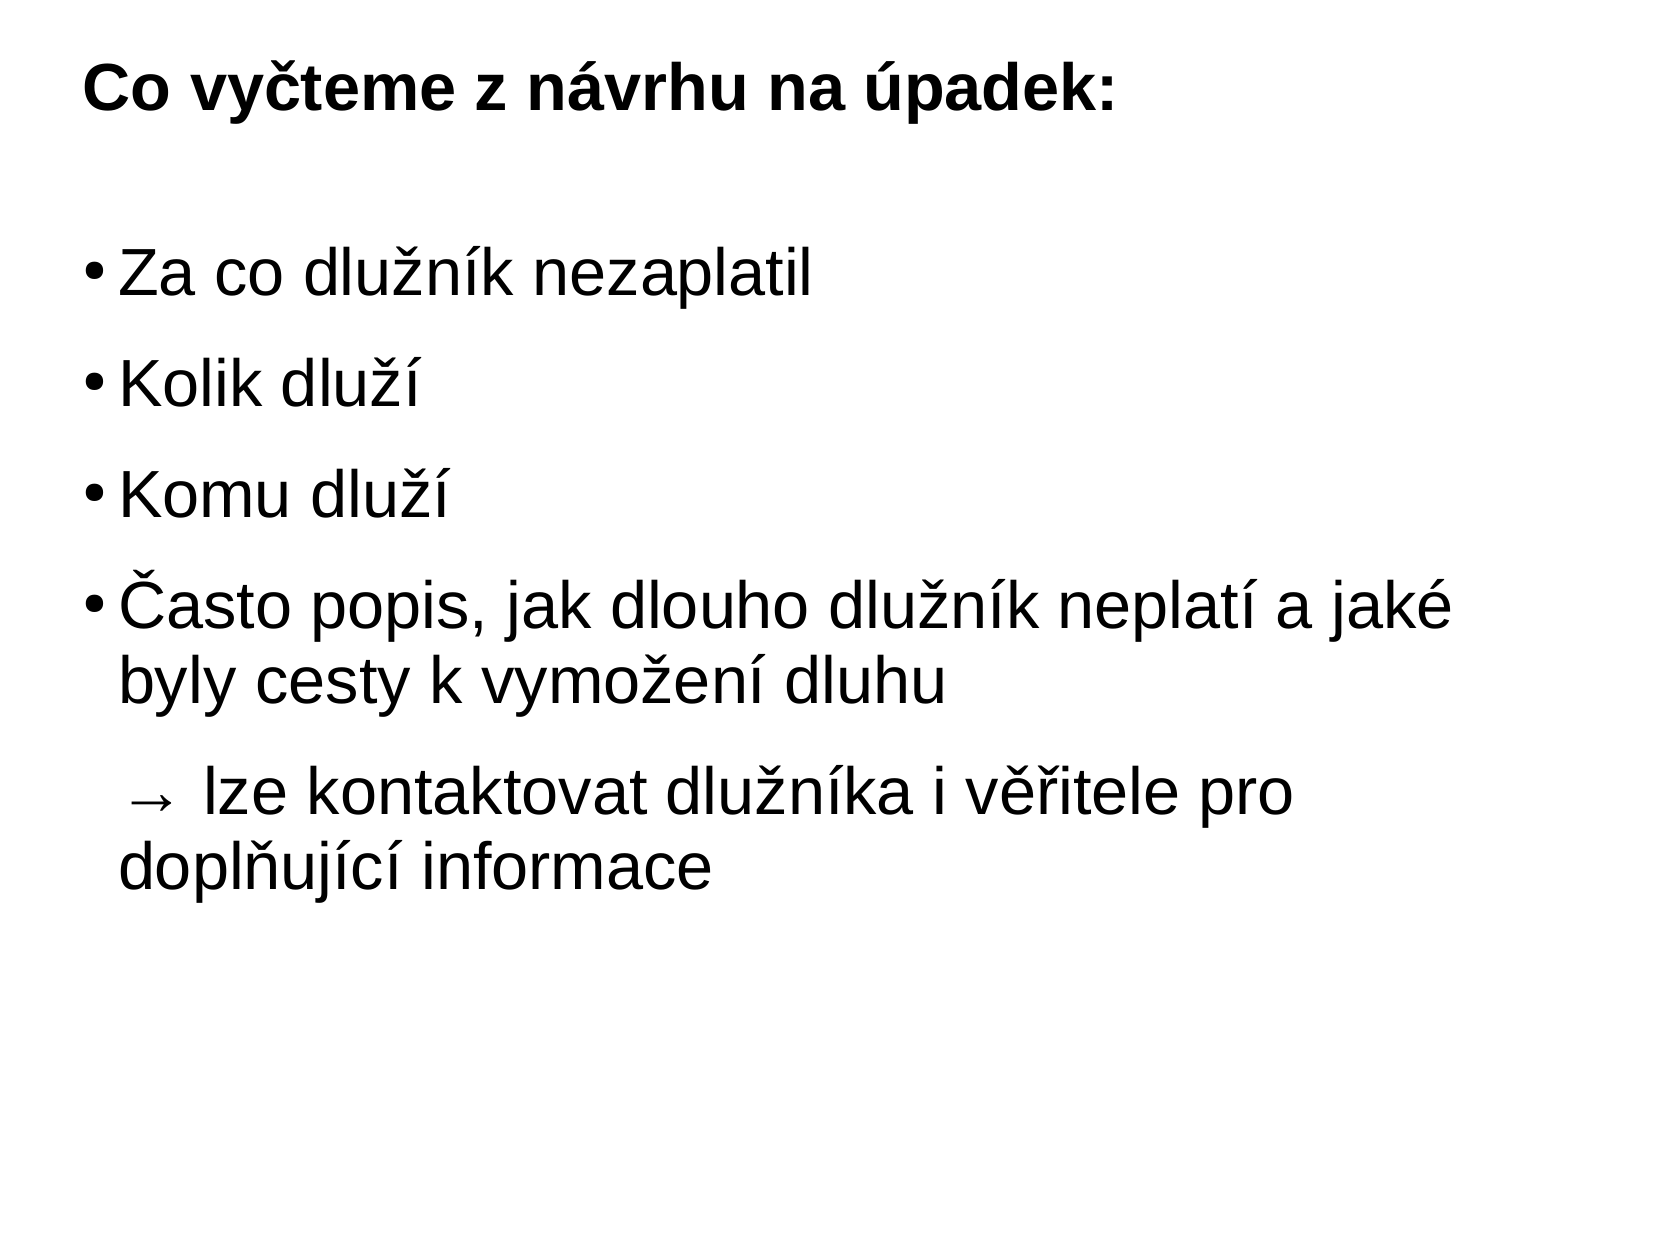

# Co vyčteme z návrhu na úpadek:
Za co dlužník nezaplatil
Kolik dluží
Komu dluží
Často popis, jak dlouho dlužník neplatí a jaké byly cesty k vymožení dluhu
→ lze kontaktovat dlužníka i věřitele pro doplňující informace